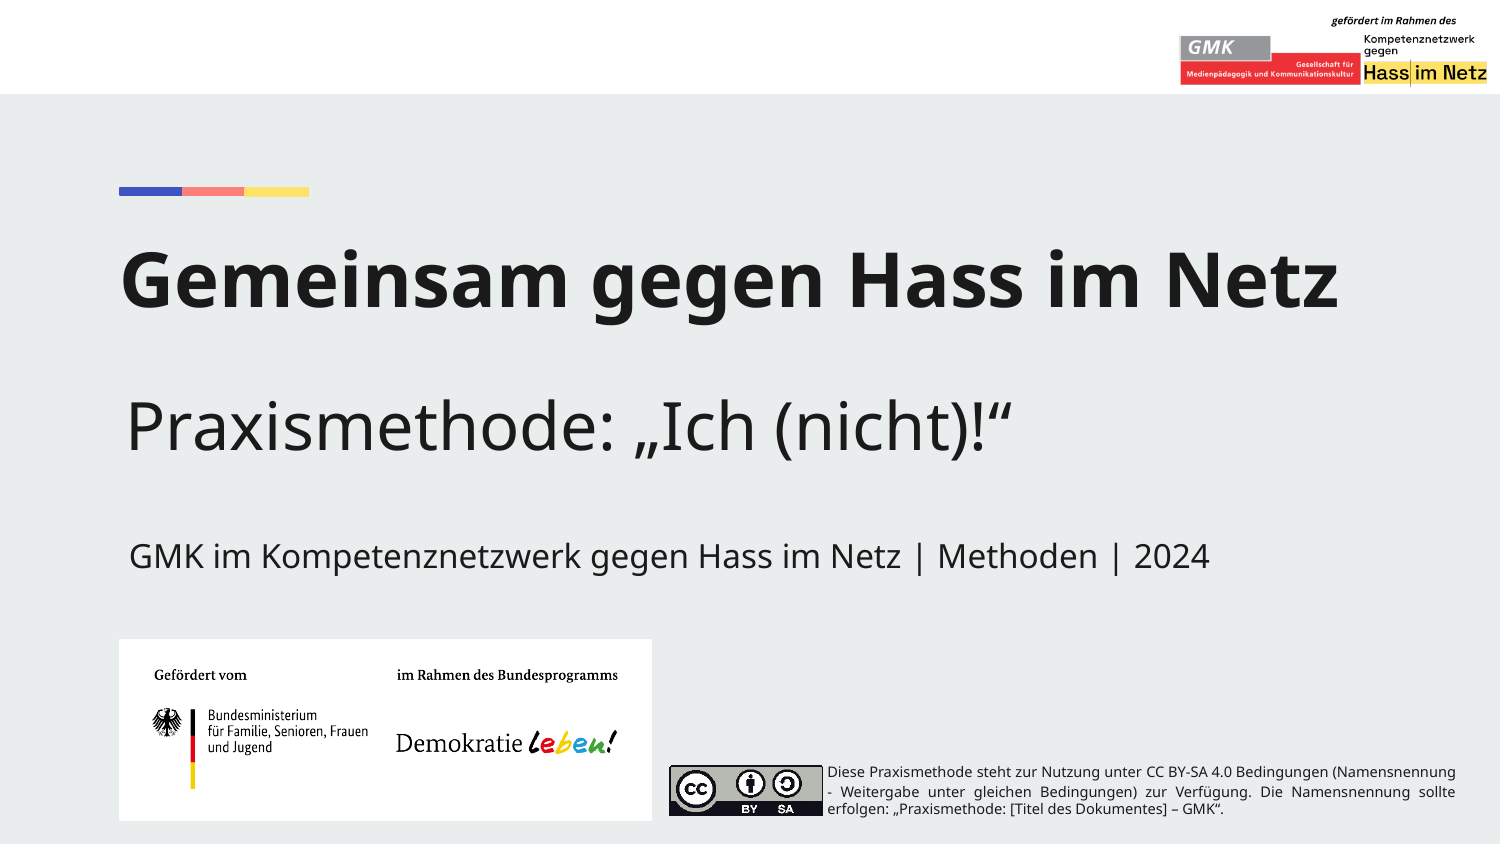

# Gemeinsam gegen Hass im Netz
Praxismethode: „Ich (nicht)!“
GMK im Kompetenznetzwerk gegen Hass im Netz | Methoden | 2024
Diese Praxismethode steht zur Nutzung unter CC BY-SA 4.0 Bedingungen (Namensnennung - Weitergabe unter gleichen Bedingungen) zur Verfügung. Die Namensnennung sollte erfolgen: „Praxismethode: [Titel des Dokumentes] – GMK“.